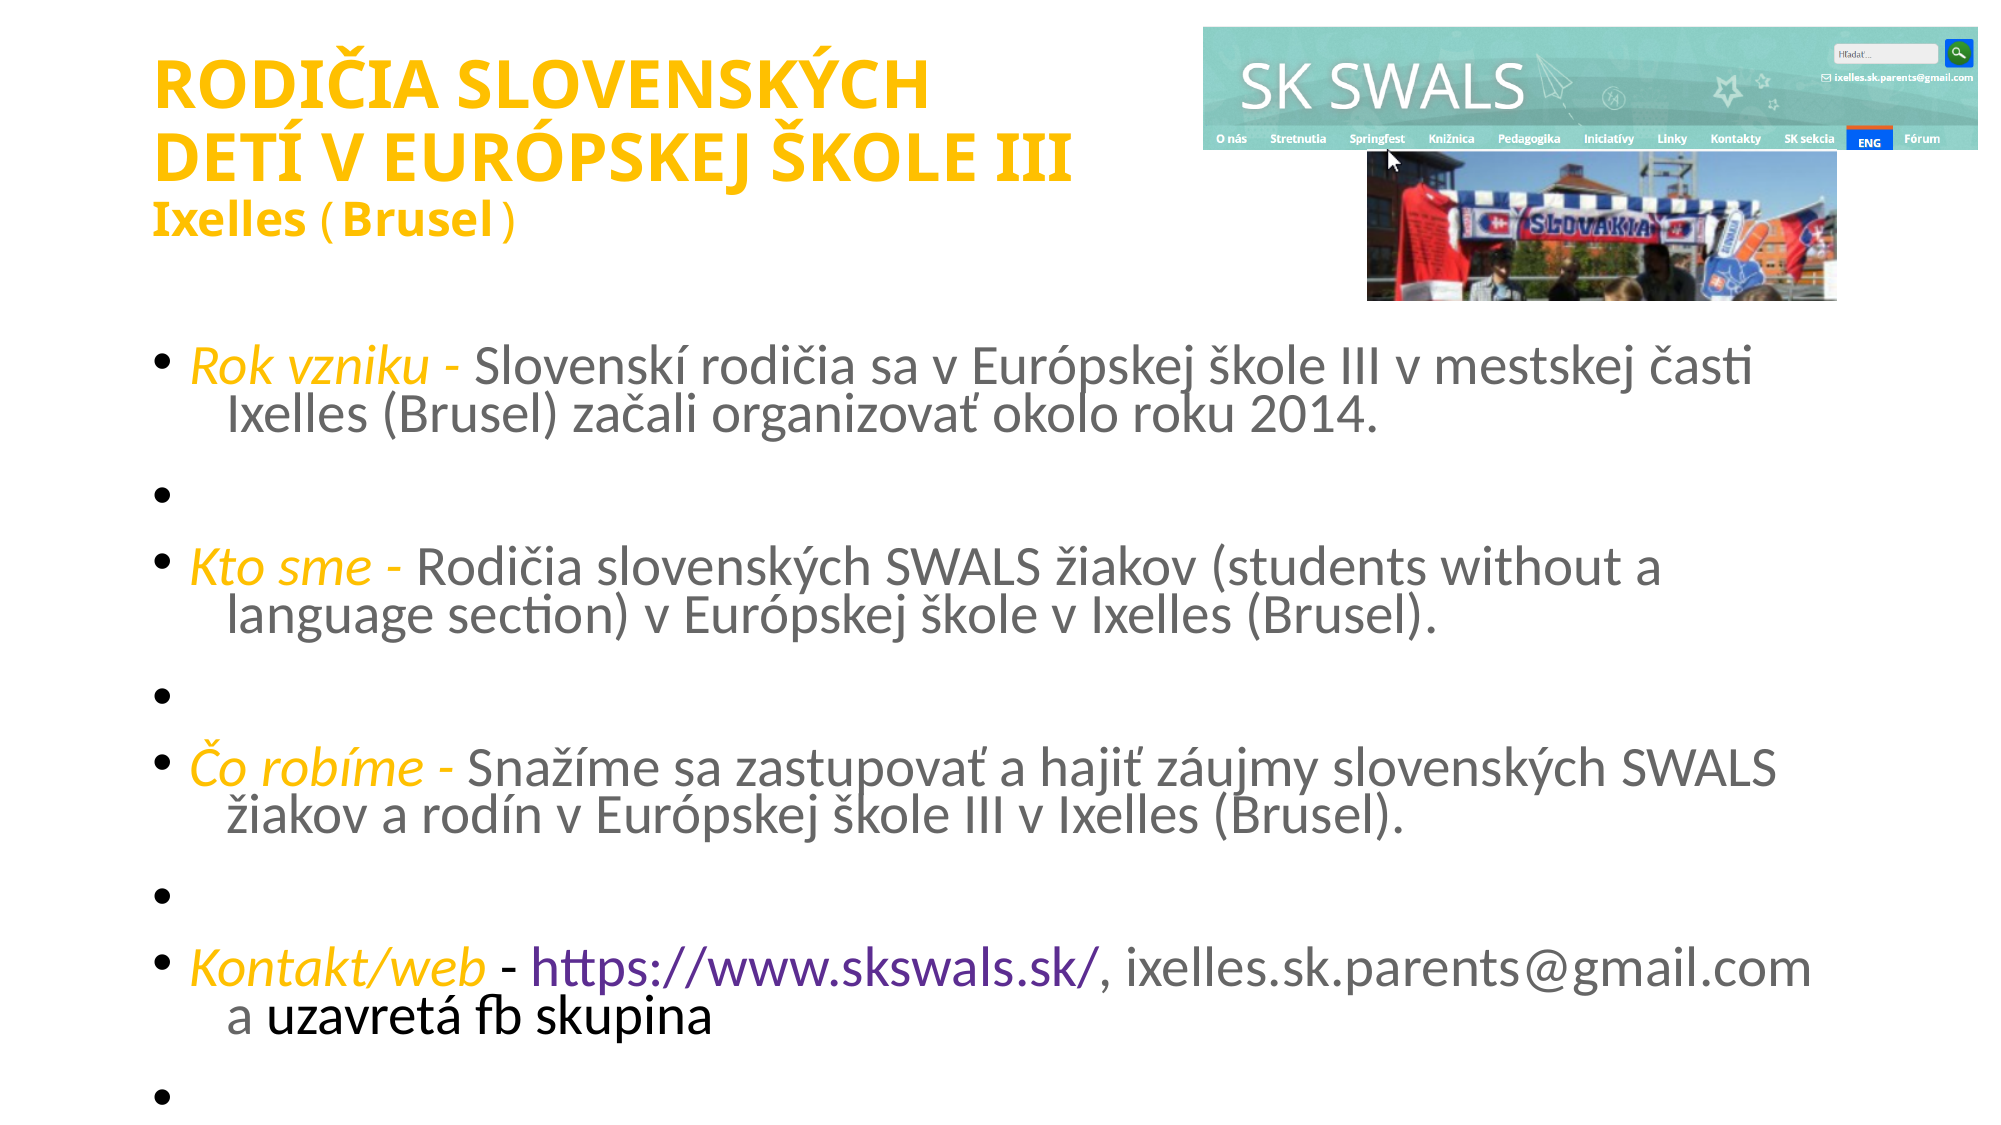

# RODIČIA SLOVENSKÝCH DETÍ V EURÓPSKEJ ŠKOLE III Ixelles ( Brusel )
Rok vzniku - Slovenskí rodičia sa v Európskej škole III v mestskej časti Ixelles (Brusel) začali organizovať okolo roku 2014.
Kto sme - Rodičia slovenských SWALS žiakov (students without a language section) v Európskej škole v Ixelles (Brusel).
Čo robíme - Snažíme sa zastupovať a hajiť záujmy slovenských SWALS žiakov a rodín v Európskej škole III v Ixelles (Brusel).
Kontakt/web - https://www.skswals.sk/, ixelles.sk.parents@gmail.com a uzavretá fb skupina